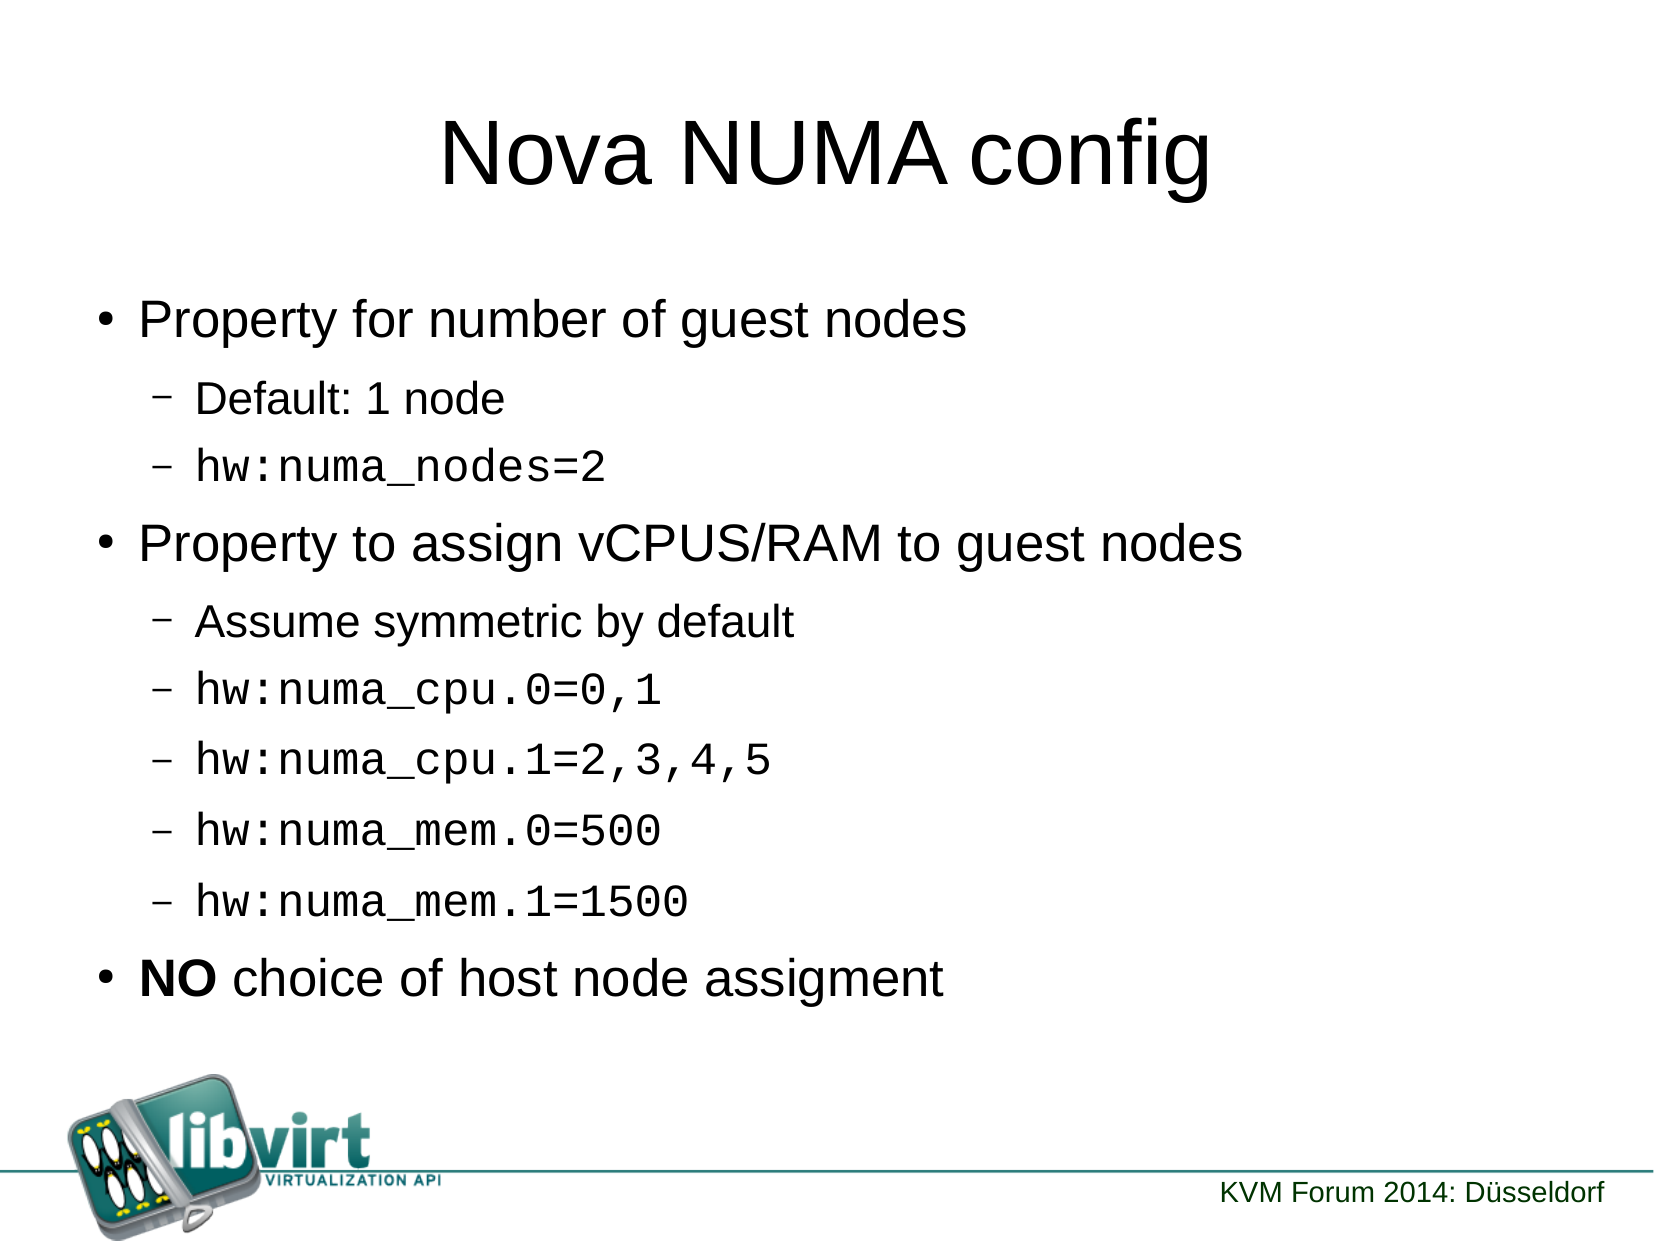

# Nova NUMA config
Property for number of guest nodes
Default: 1 node
hw:numa_nodes=2
Property to assign vCPUS/RAM to guest nodes
Assume symmetric by default
hw:numa_cpu.0=0,1
hw:numa_cpu.1=2,3,4,5
hw:numa_mem.0=500
hw:numa_mem.1=1500
NO choice of host node assigment